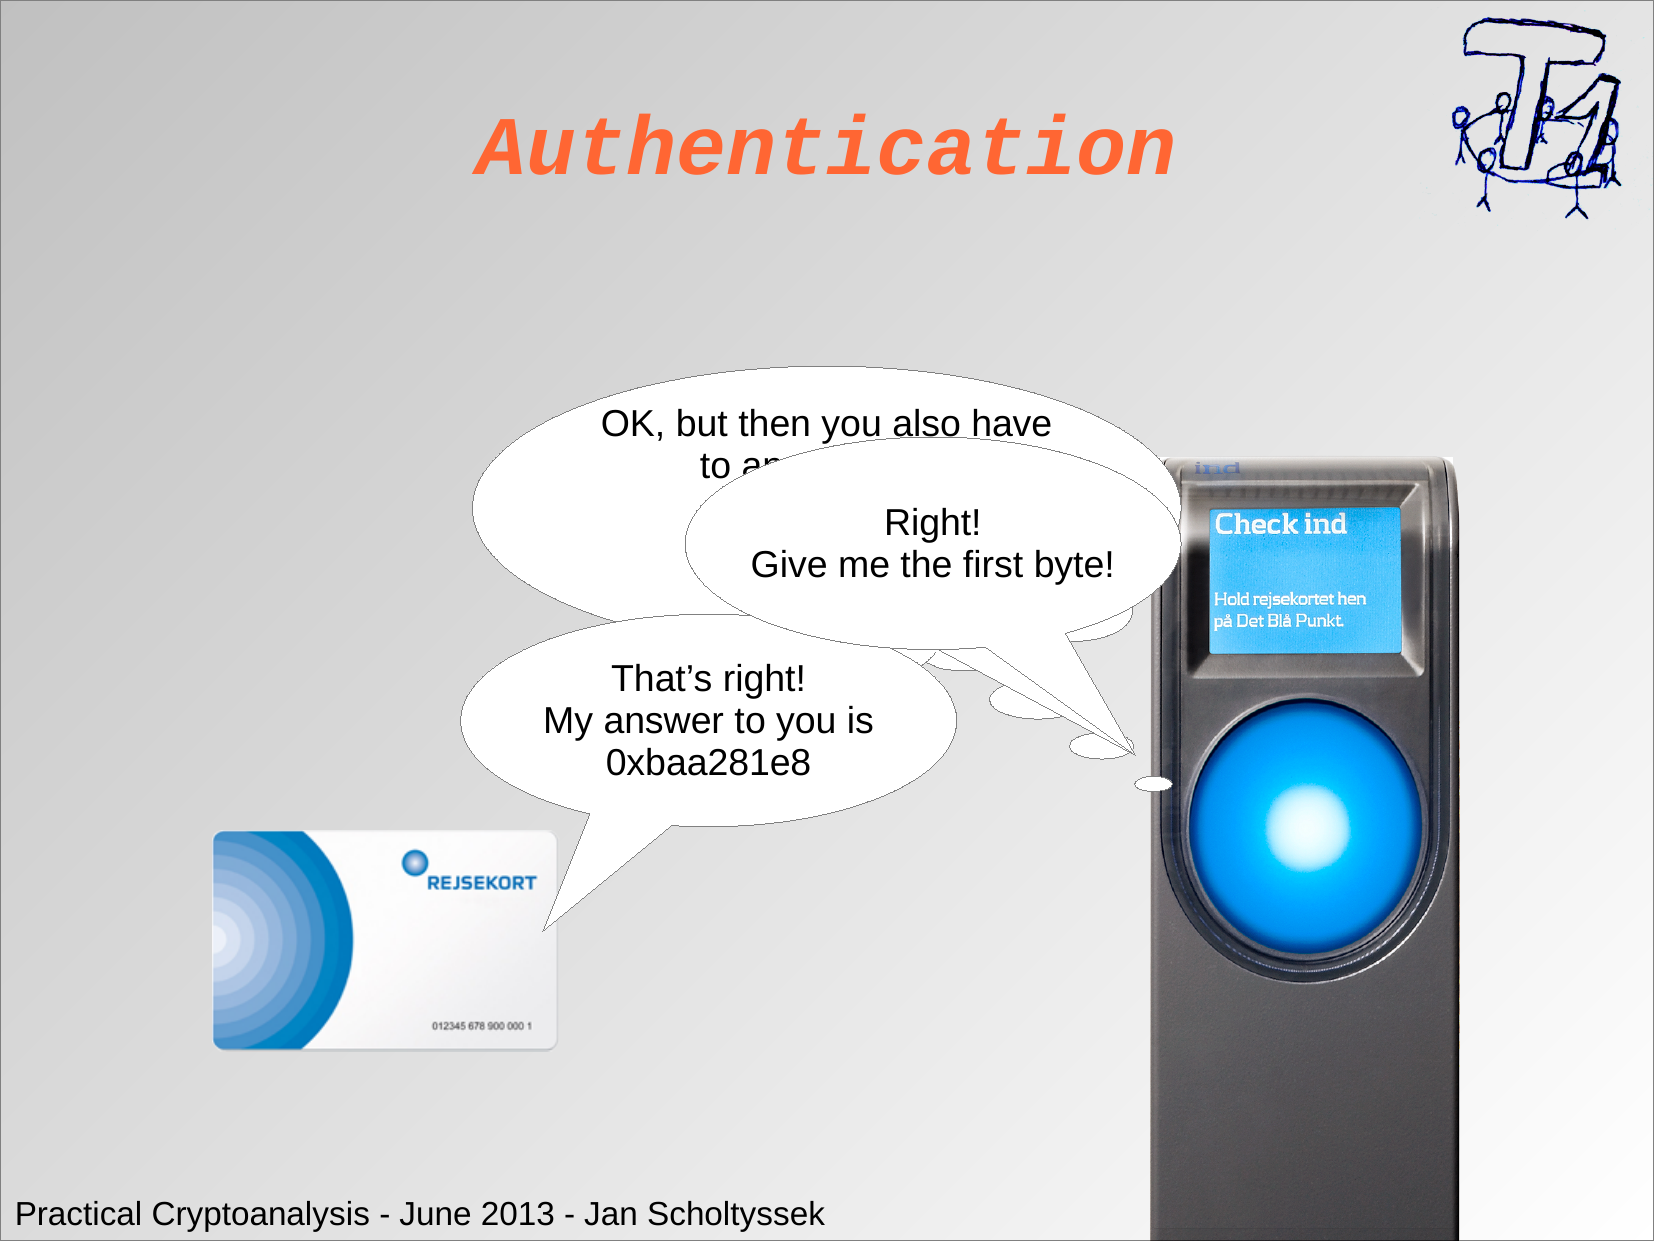

# Authentication
OK, but then you also have
 to answer mine:
0x00682615
My answer:
0x82dbea92
Cool! I want to read sector 0!
Right!
Give me the first byte!
By the way, I used your
 challenge to encrypt it!
Answer my challenge:
0x492742de
Hi, 0x526b82a0 here!
That’s right!
My answer to you is
0xbaa281e8
Practical Cryptoanalysis - June 2013 - Jan Scholtyssek